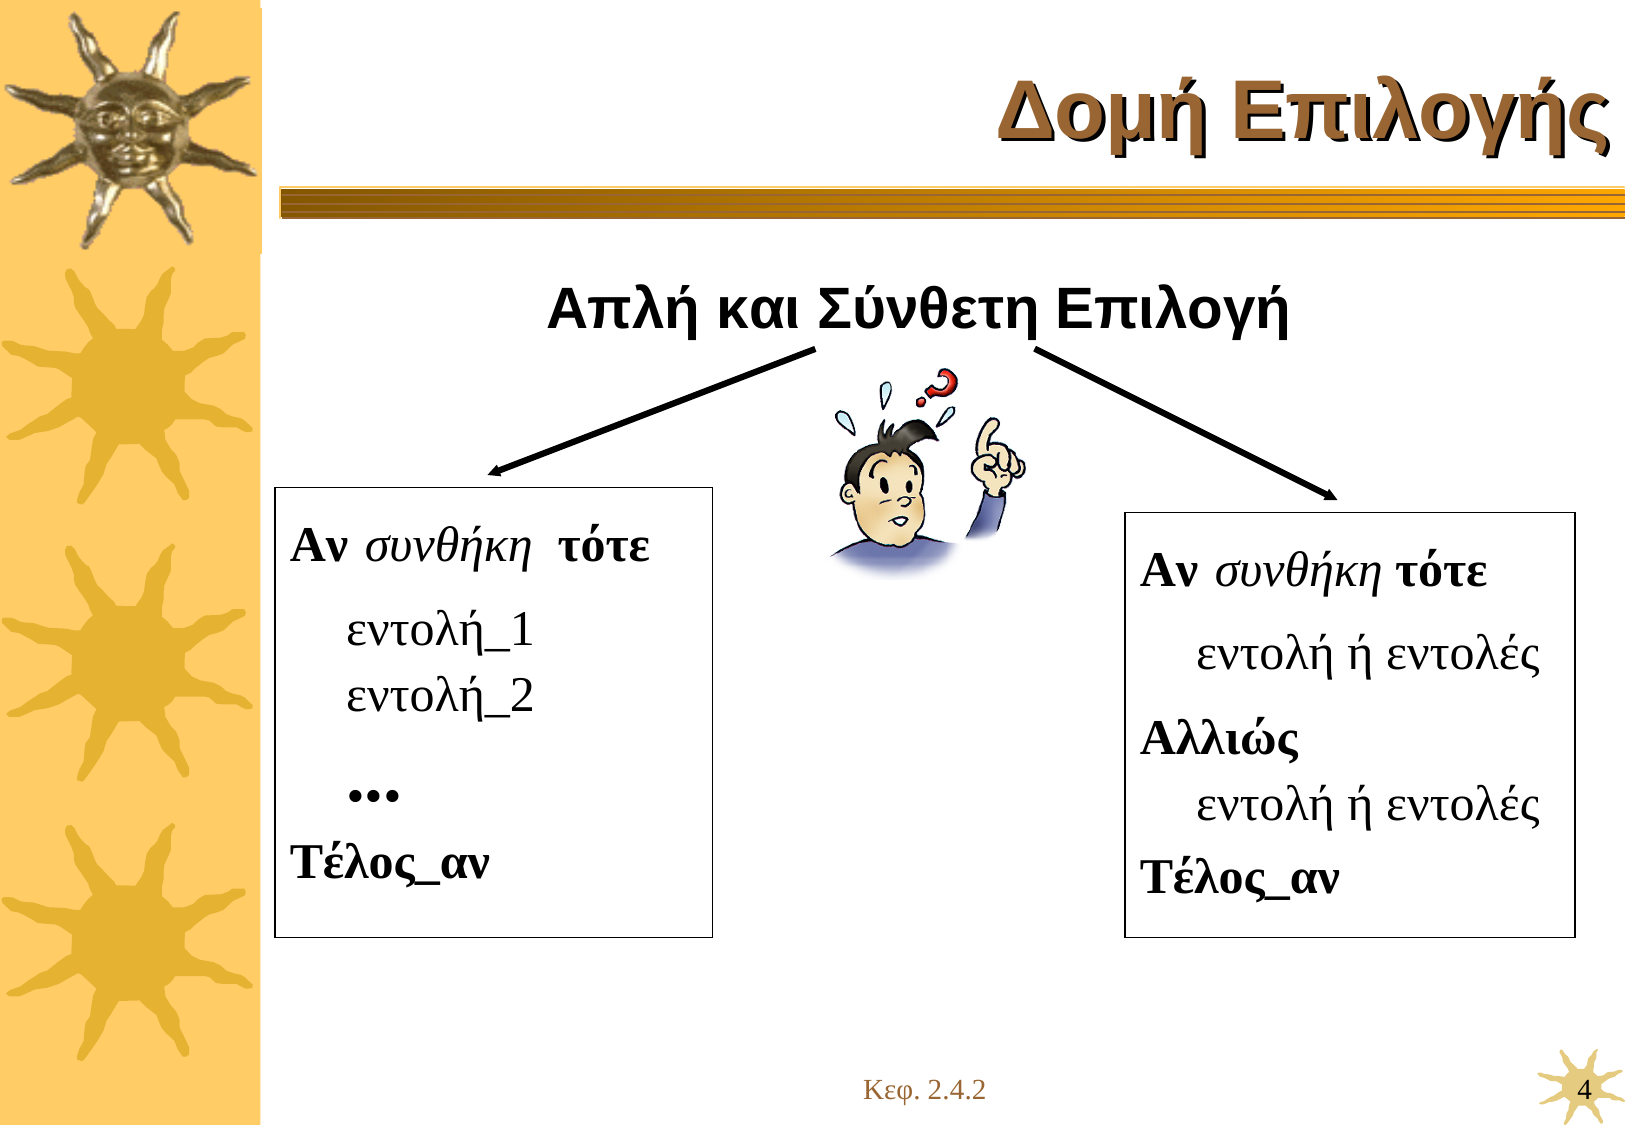

Δομή Επιλογής
Απλή και Σύνθετη Επιλογή
Αν συνθήκη τότε
	εντολή_1
	εντολή_2
	...
Τέλος_αν
Αν συνθήκη τότε
	εντολή ή εντολές
Αλλιώς
	εντολή ή εντολές
Τέλος_αν
Κεφ. 2.4.2
4